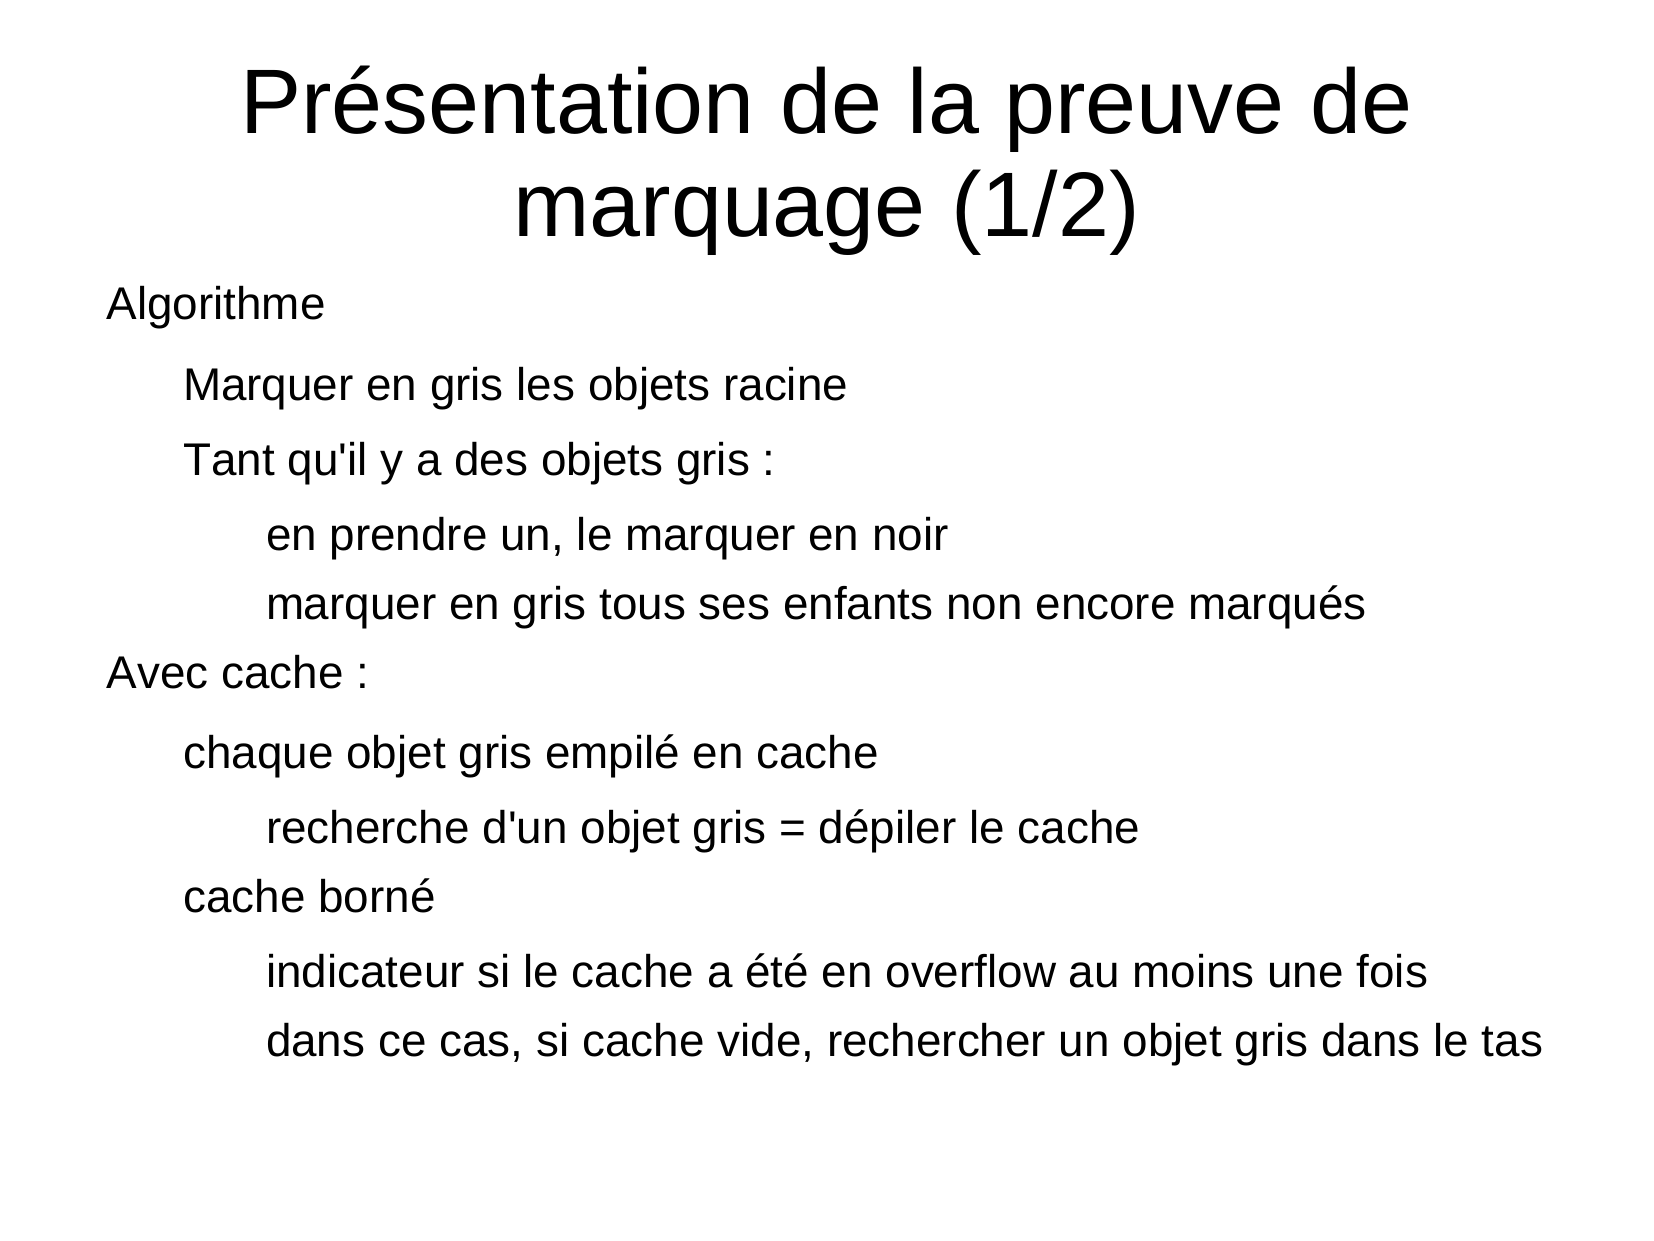

# Présentation de la preuve de marquage (1/2)
Algorithme
Marquer en gris les objets racine
Tant qu'il y a des objets gris :
en prendre un, le marquer en noir
marquer en gris tous ses enfants non encore marqués
Avec cache :
chaque objet gris empilé en cache
recherche d'un objet gris = dépiler le cache
cache borné
indicateur si le cache a été en overflow au moins une fois
dans ce cas, si cache vide, rechercher un objet gris dans le tas